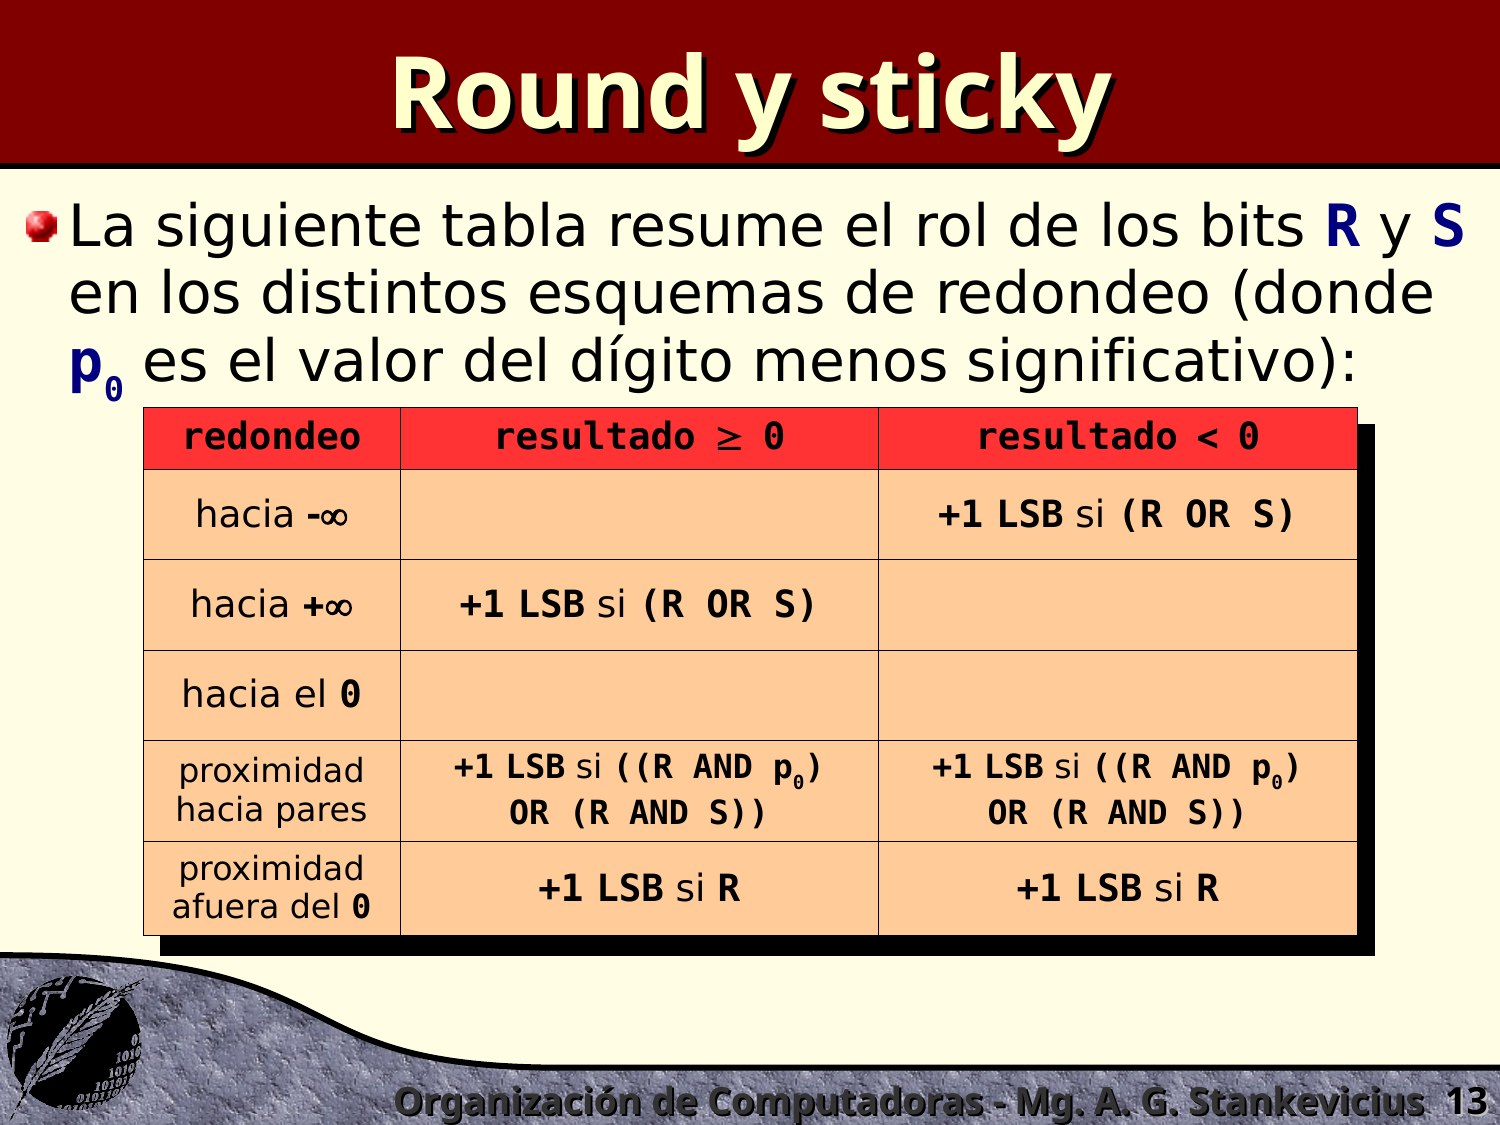

# Round y sticky
La siguiente tabla resume el rol de los bits R y S en los distintos esquemas de redondeo (donde p0 es el valor del dígito menos significativo):
| redondeo | resultado ≥ 0 | resultado < 0 |
| --- | --- | --- |
| hacia -∞ | | +1 LSB si (R OR S) |
| hacia +∞ | +1 LSB si (R OR S) | |
| hacia el 0 | | |
| proximidad hacia pares | +1 LSB si ((R AND p0) OR (R AND S)) | +1 LSB si ((R AND p0) OR (R AND S)) |
| proximidad afuera del 0 | +1 LSB si R | +1 LSB si R |
13